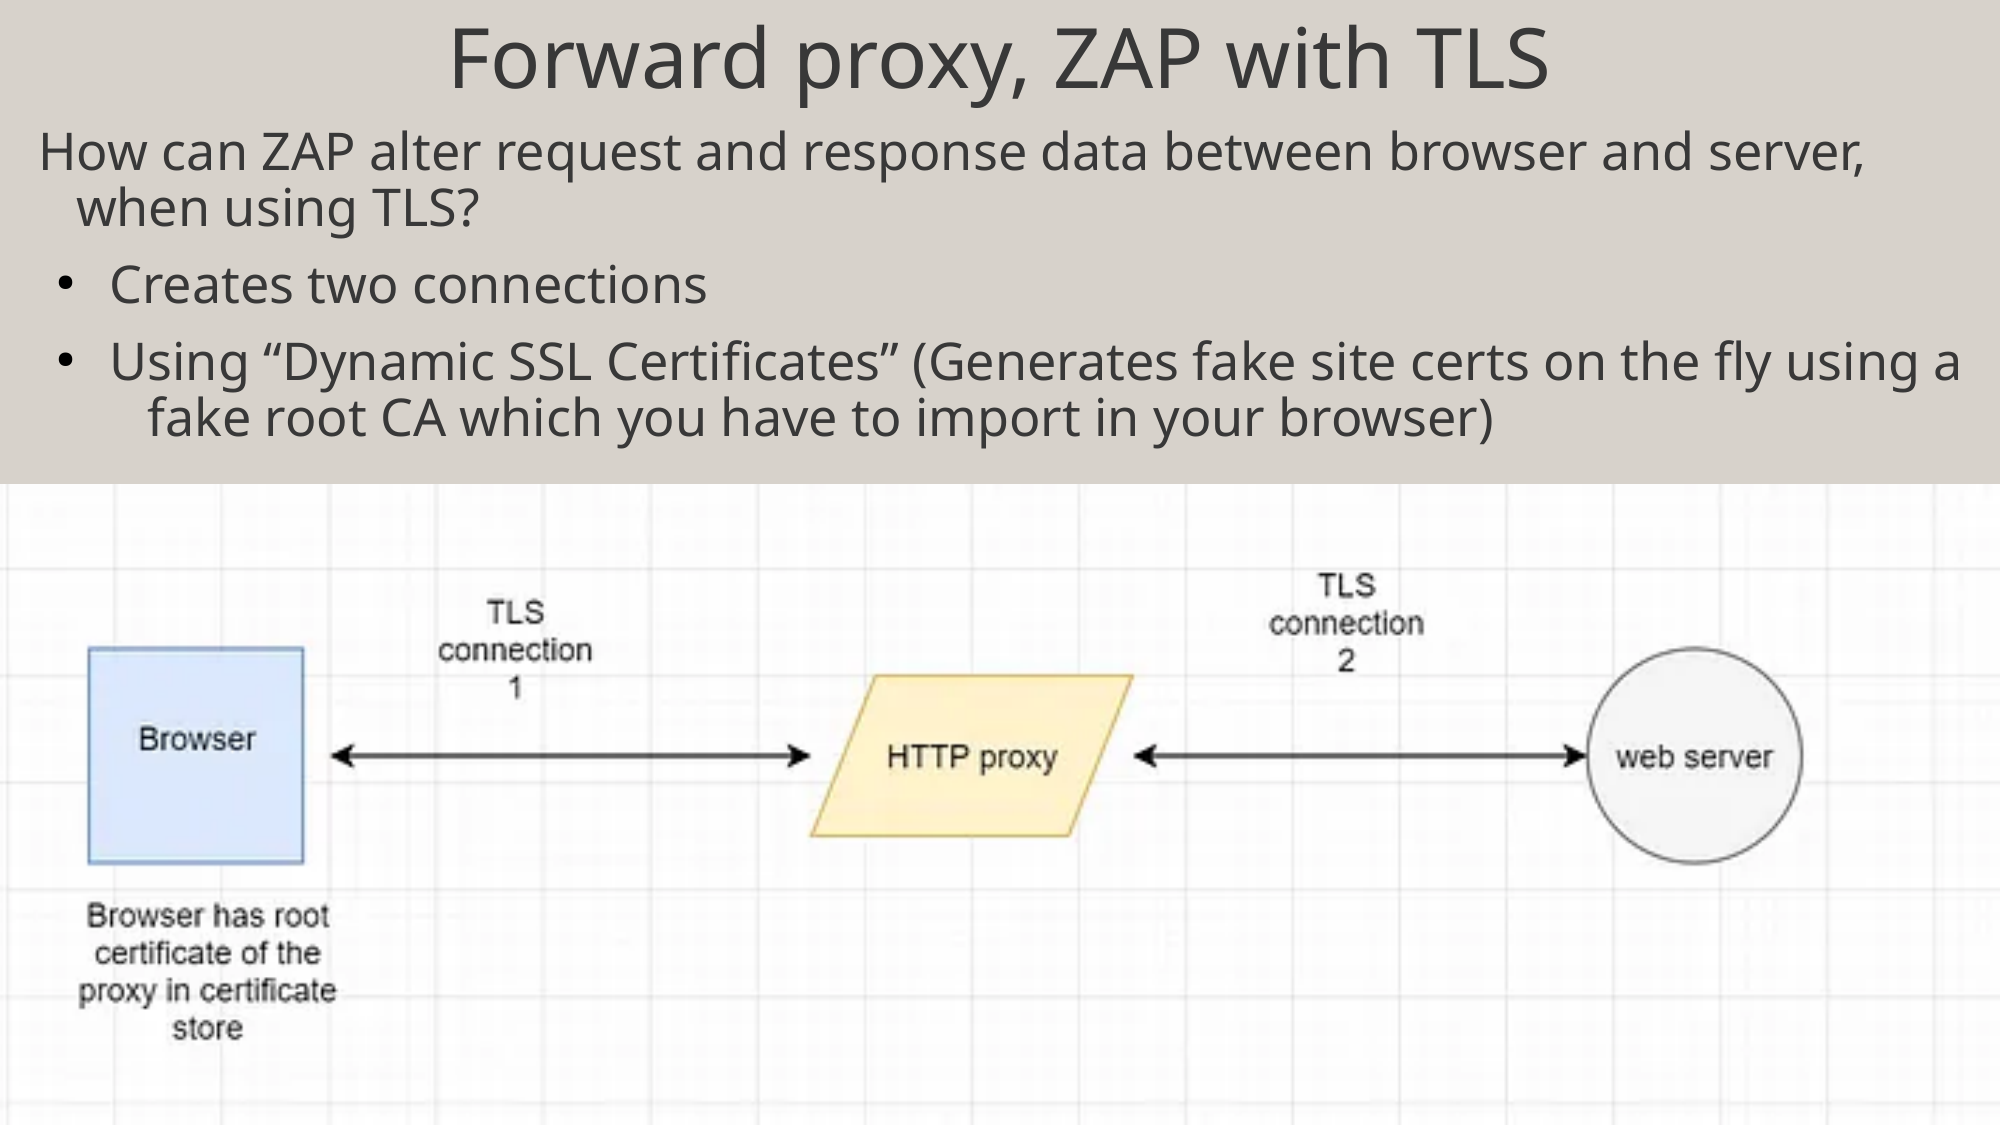

Forward proxy, ZAP with TLS
# How can ZAP alter request and response data between browser and server, when using TLS?
Creates two connections
Using “Dynamic SSL Certificates” (Generates fake site certs on the fly using a fake root CA which you have to import in your browser)
Difference between forward- and reverse proxy